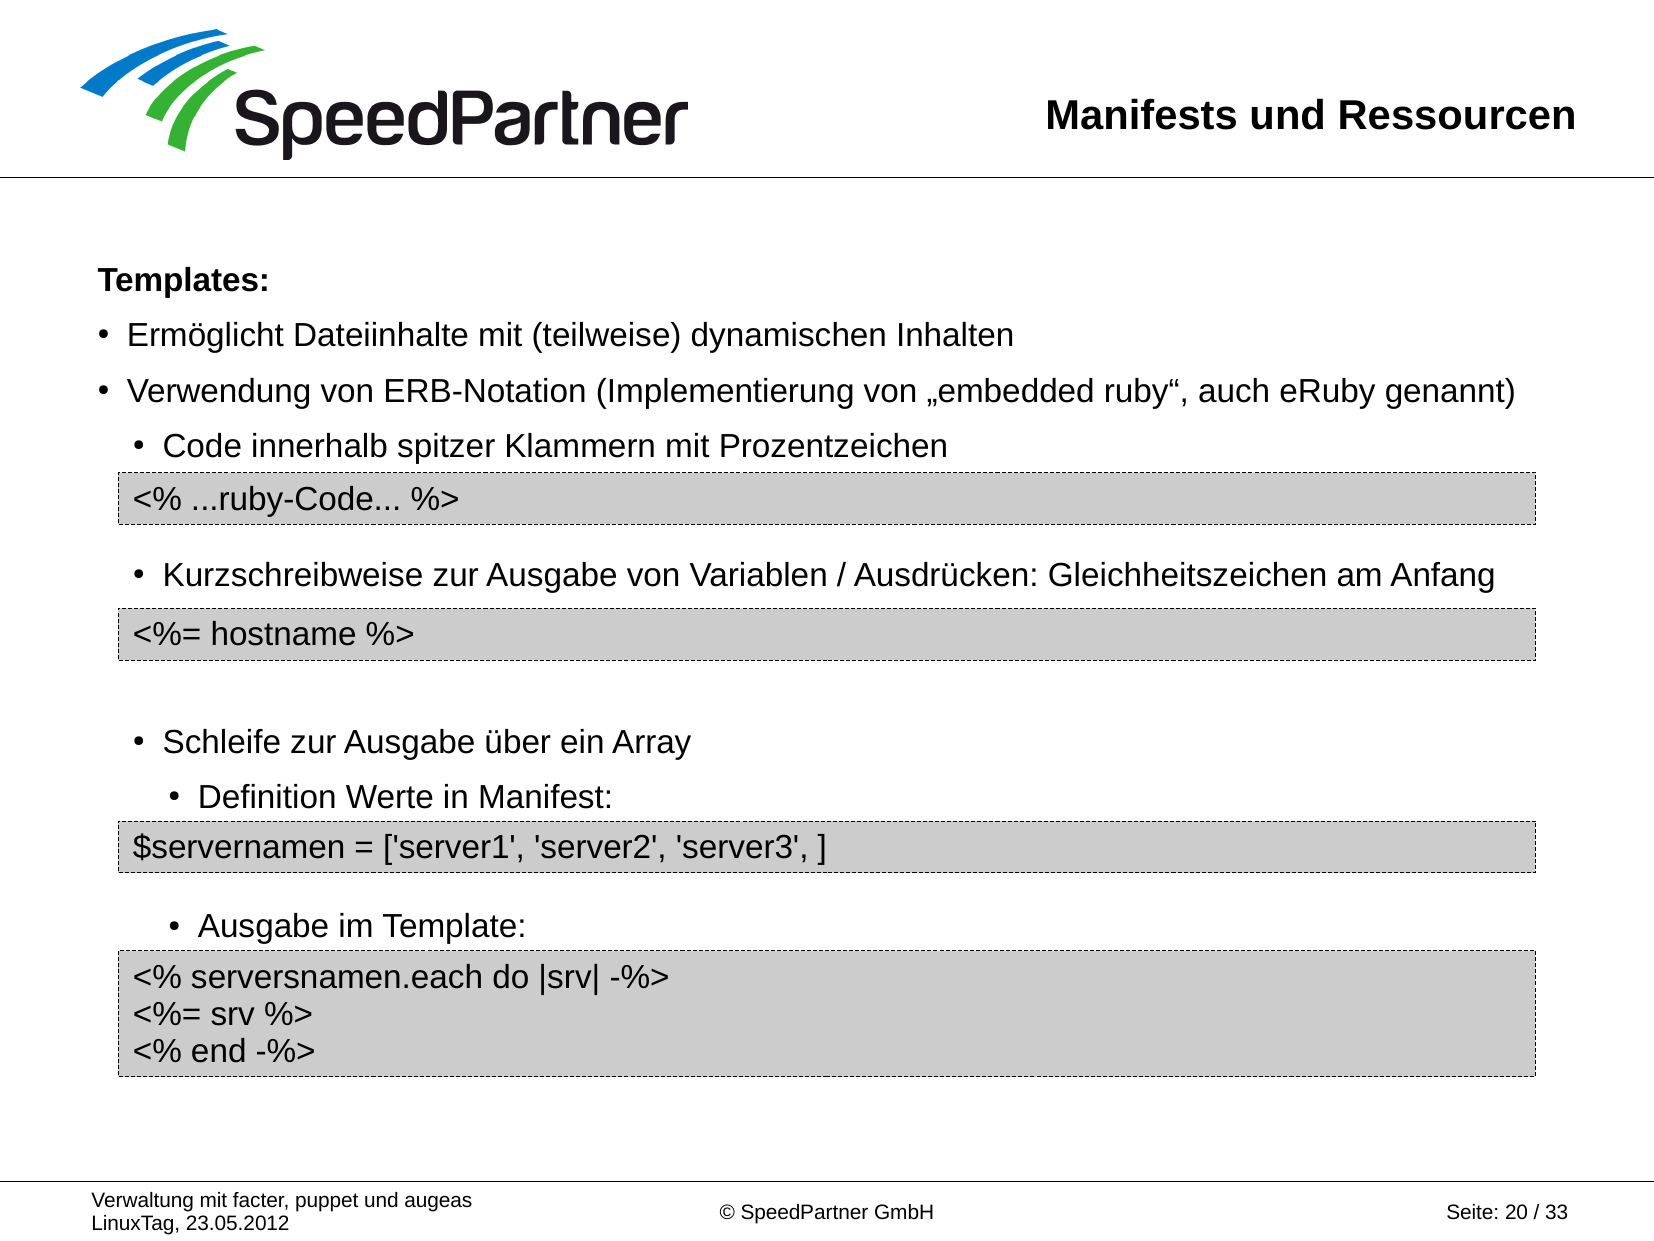

# Manifests und Ressourcen
Templates:
Ermöglicht Dateiinhalte mit (teilweise) dynamischen Inhalten
Verwendung von ERB-Notation (Implementierung von „embedded ruby“, auch eRuby genannt)
Code innerhalb spitzer Klammern mit Prozentzeichen
Kurzschreibweise zur Ausgabe von Variablen / Ausdrücken: Gleichheitszeichen am Anfang
Schleife zur Ausgabe über ein Array
Definition Werte in Manifest:
Ausgabe im Template:
<% ...ruby-Code... %>
<%= hostname %>
$servernamen = ['server1', 'server2', 'server3', ]
<% serversnamen.each do |srv| -%>
<%= srv %>
<% end -%>